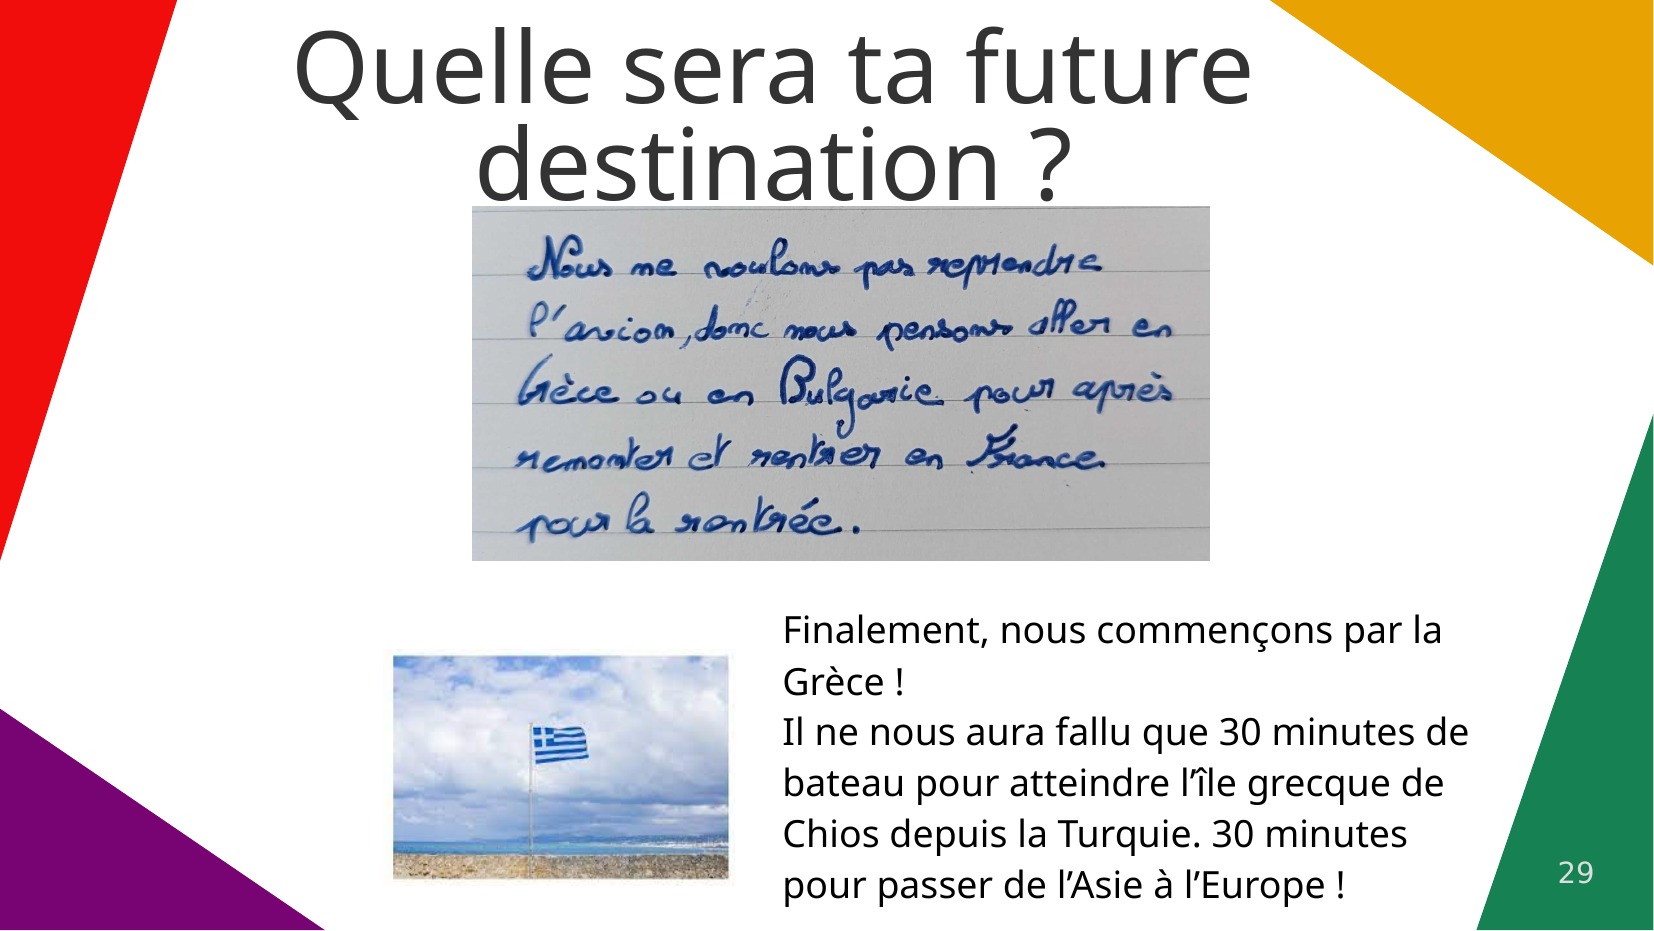

# Quelle sera ta future destination ?
Finalement, nous commençons par la Grèce !
Il ne nous aura fallu que 30 minutes de bateau pour atteindre l’île grecque de Chios depuis la Turquie. 30 minutes pour passer de l’Asie à l’Europe !
29